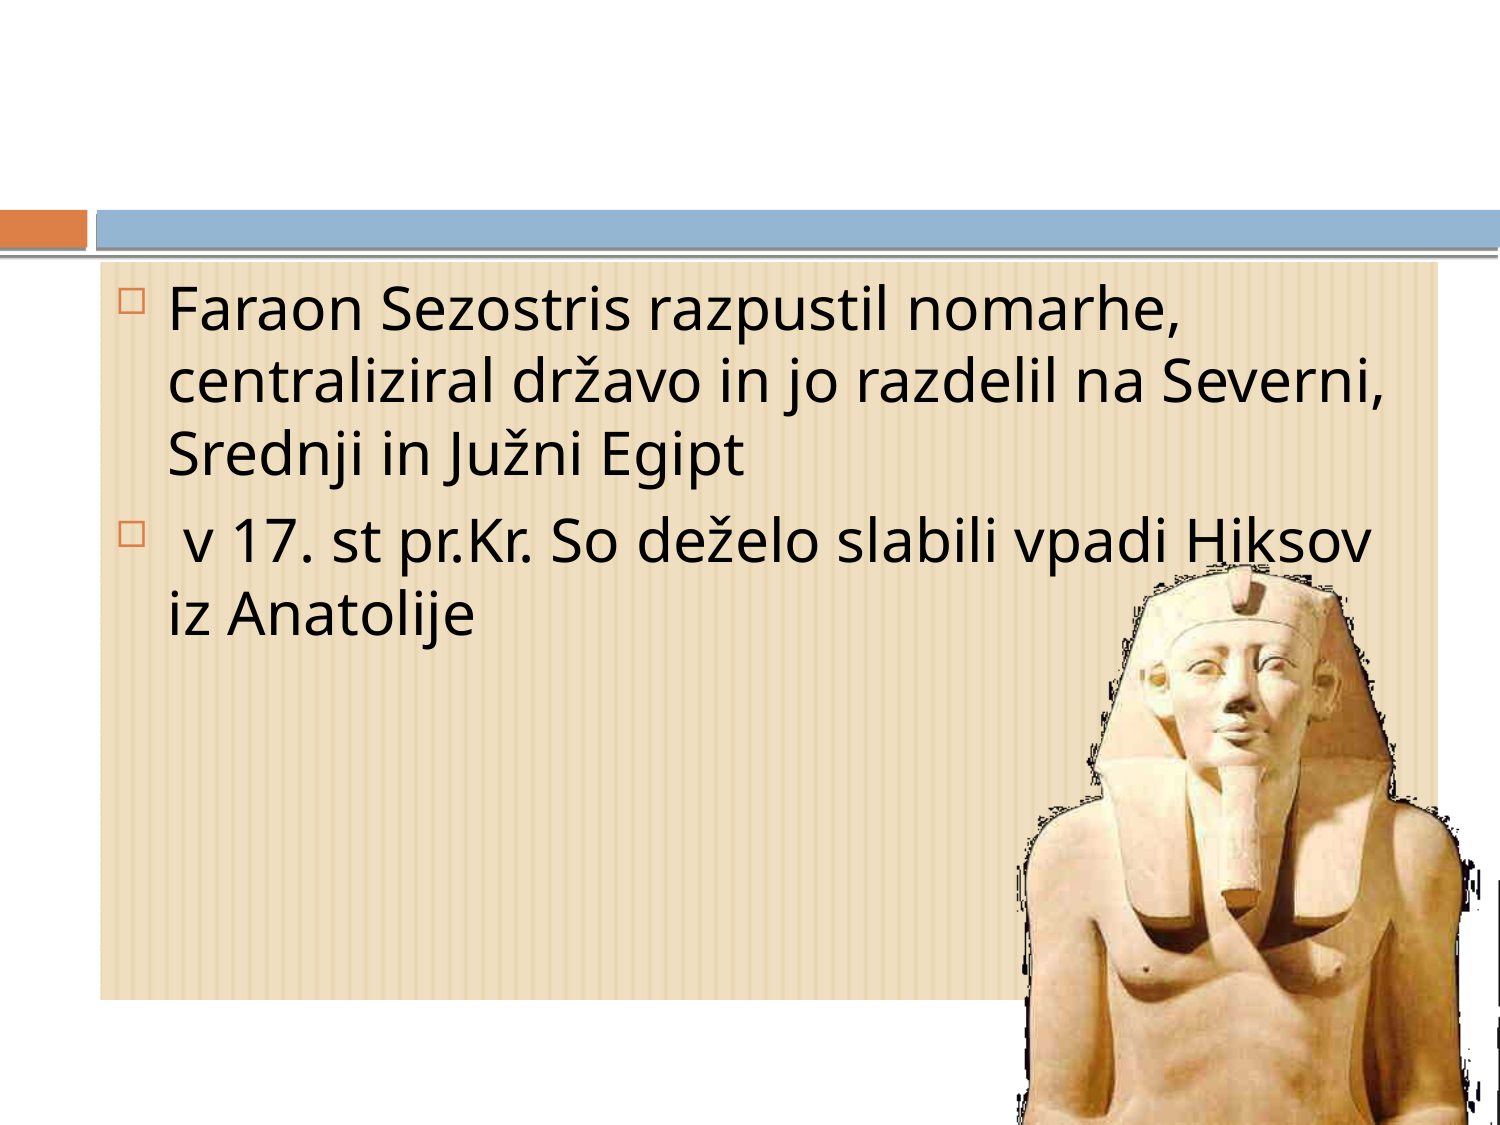

# Faraon Sezostris razpustil nomarhe, centraliziral državo in jo razdelil na Severni, Srednji in Južni Egipt
 v 17. st pr.Kr. So deželo slabili vpadi Hiksov iz Anatolije